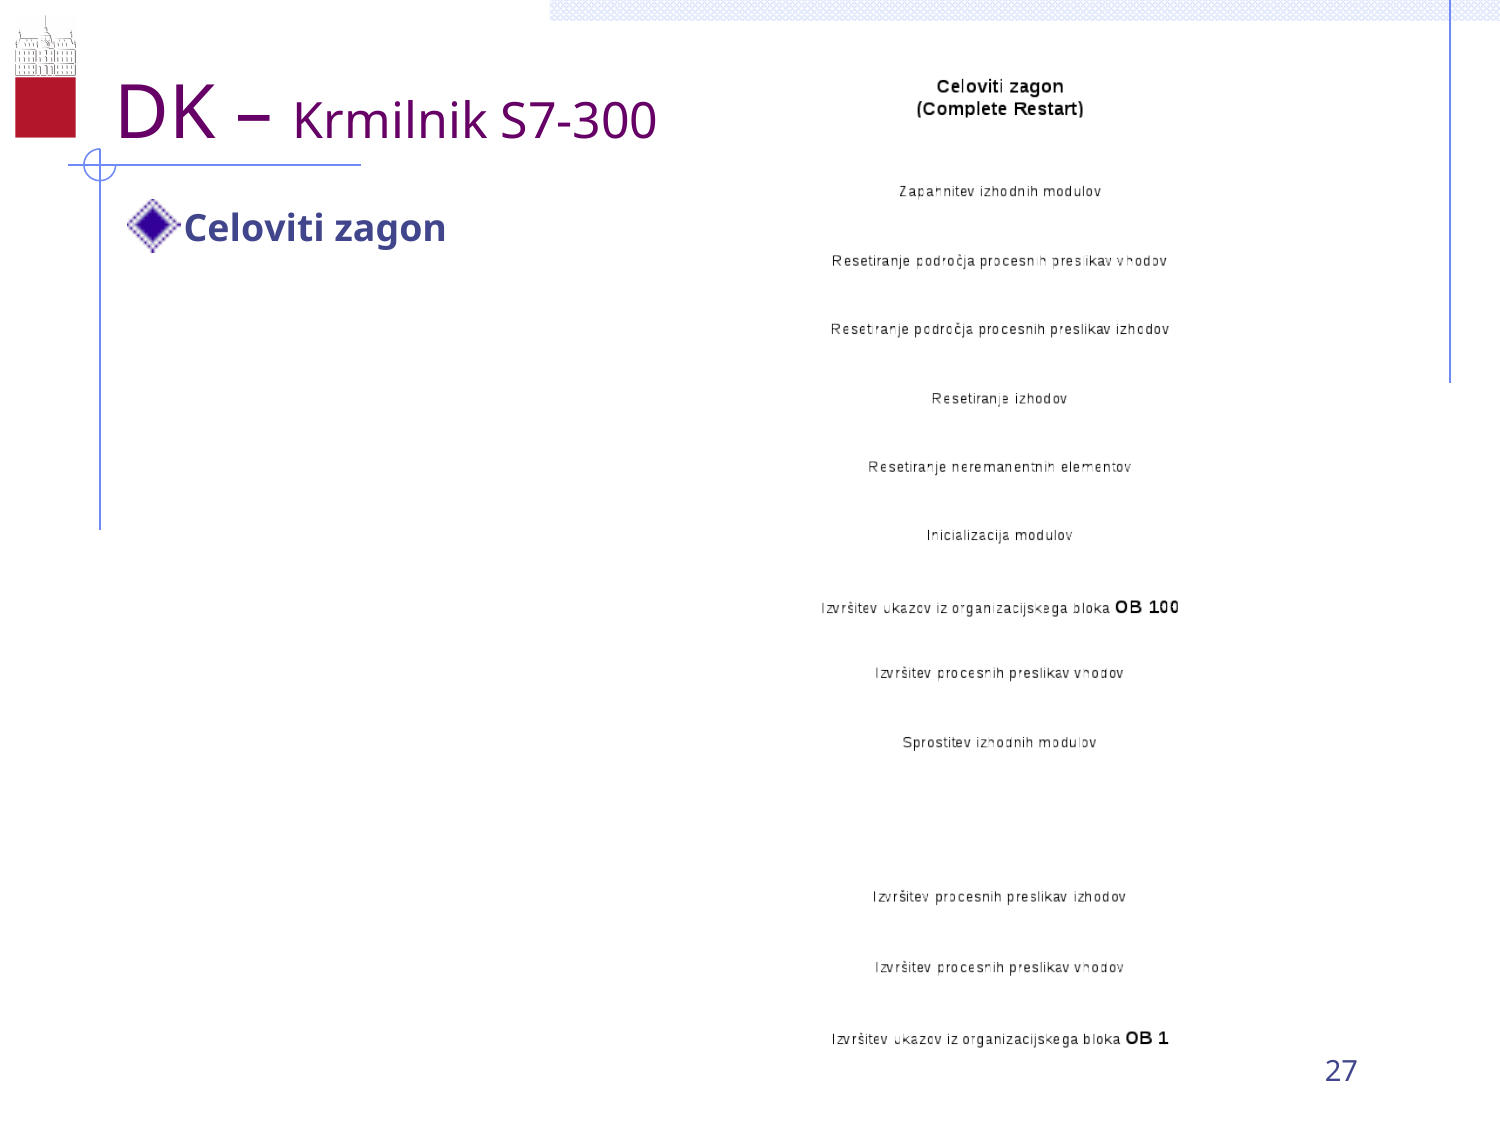

DK – Krmilnik S7-300
# Celoviti zagon